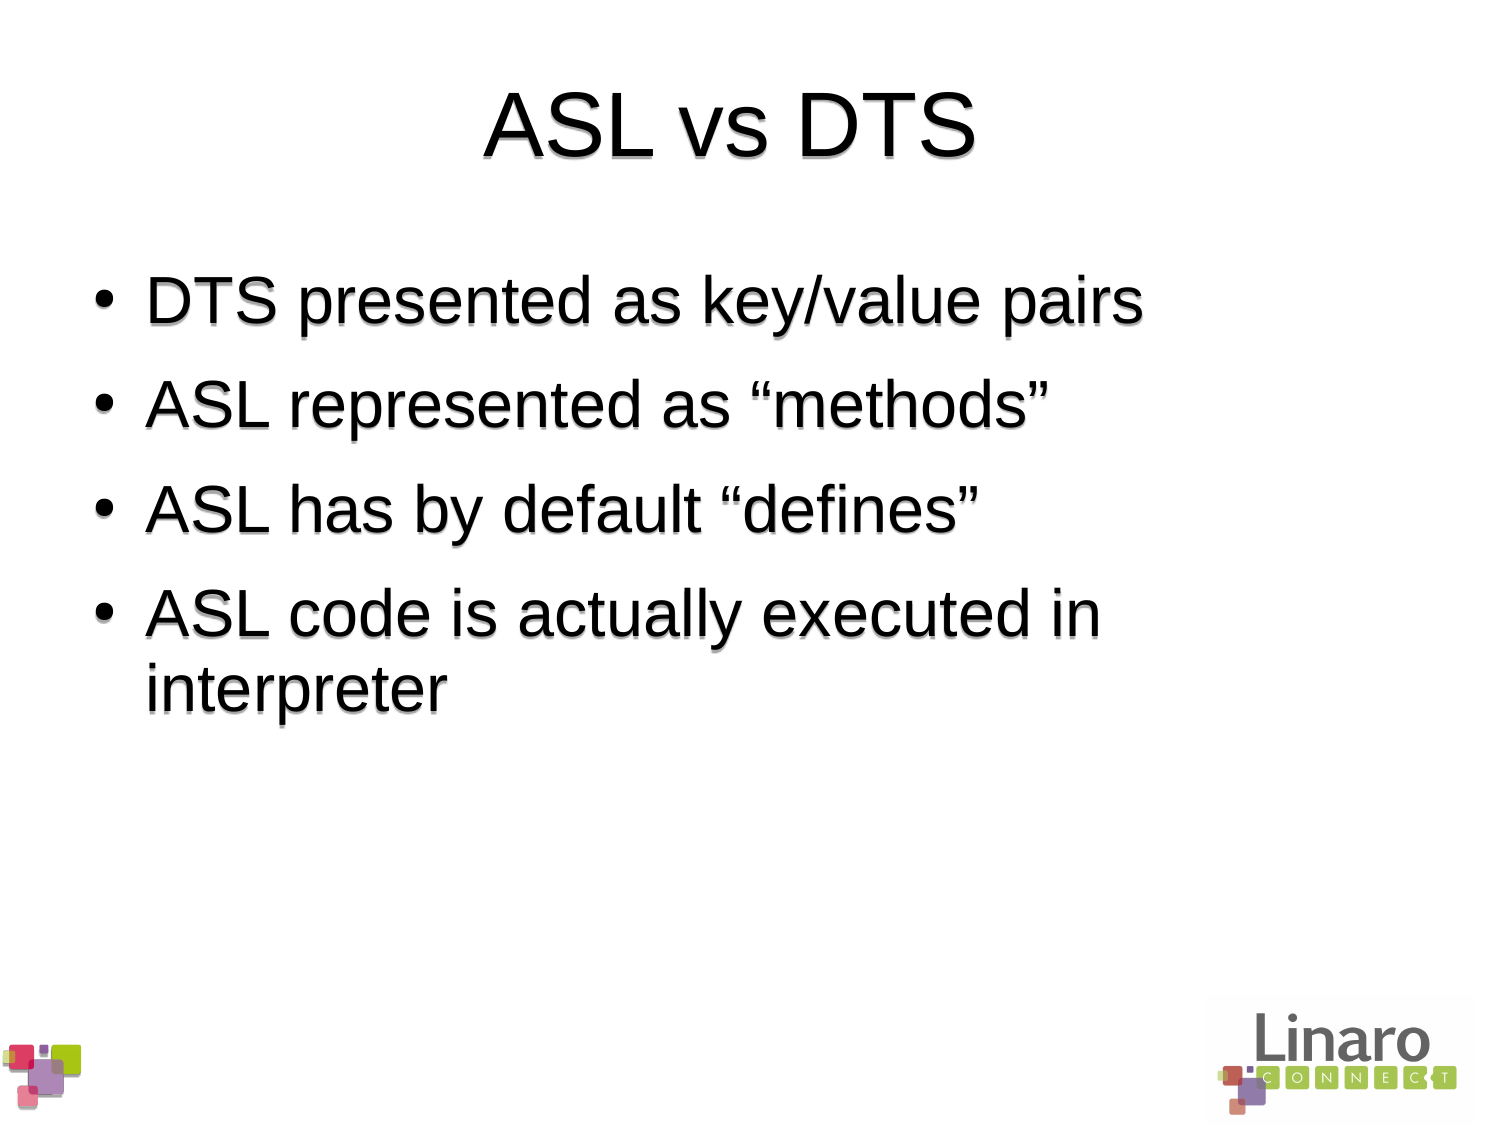

# ASL vs DTS
DTS presented as key/value pairs
ASL represented as “methods”
ASL has by default “defines”
ASL code is actually executed in interpreter